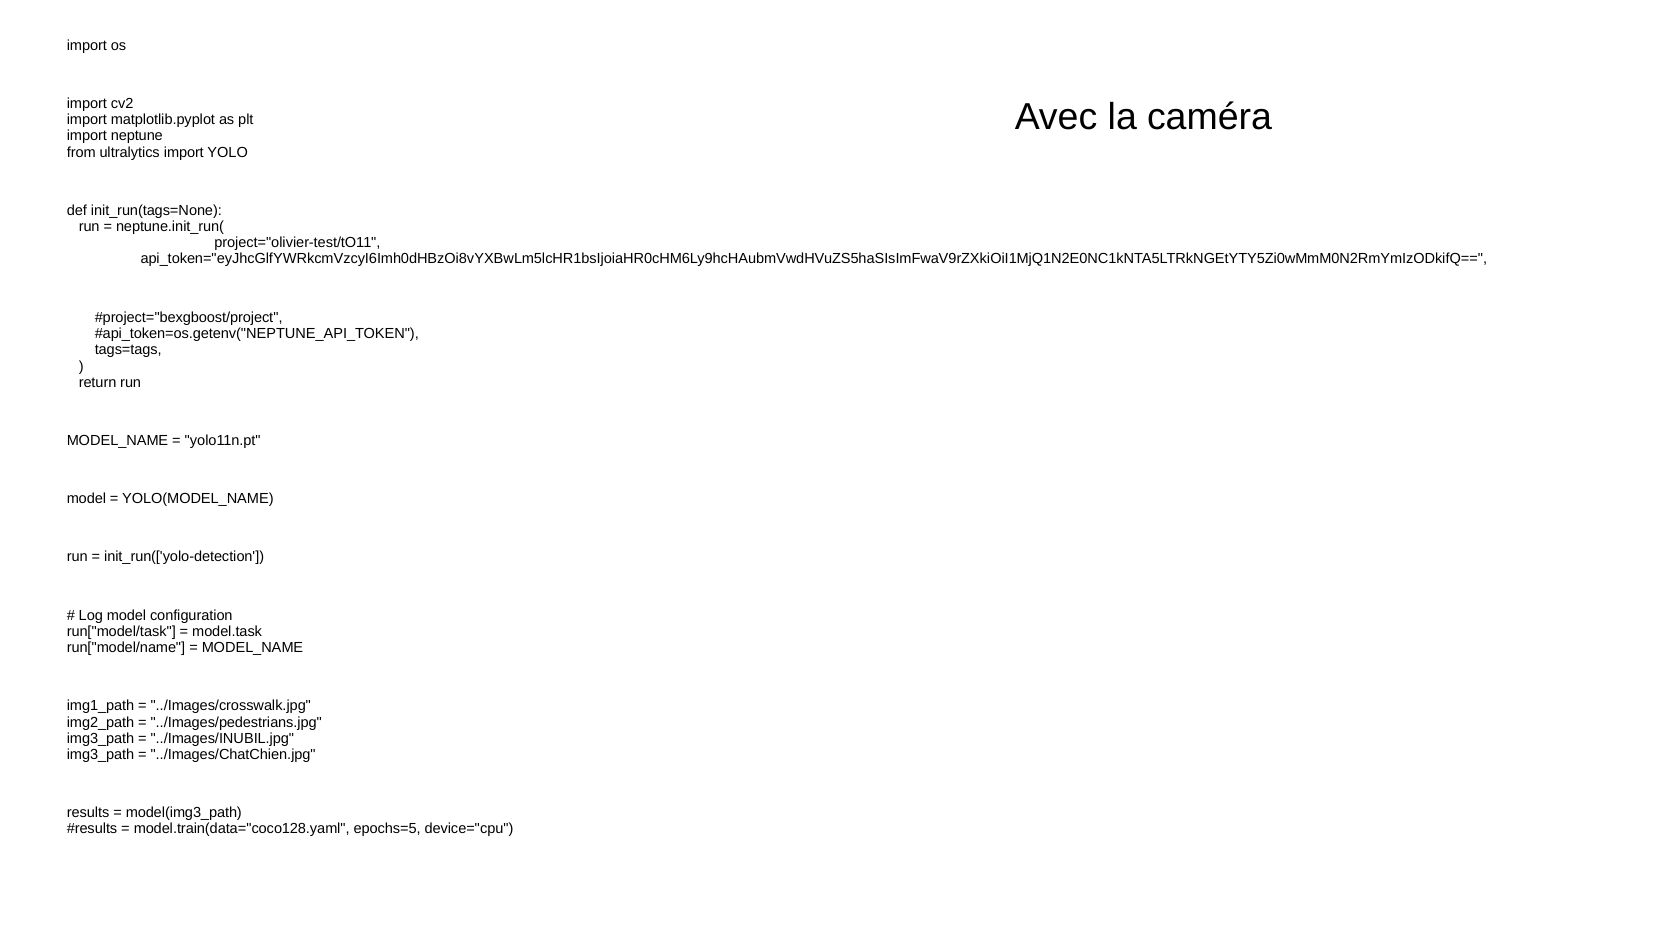

import os
import cv2
import matplotlib.pyplot as plt
import neptune
from ultralytics import YOLO
def init_run(tags=None):
 run = neptune.init_run(
 		project="olivier-test/tO11",
 	api_token="eyJhcGlfYWRkcmVzcyI6Imh0dHBzOi8vYXBwLm5lcHR1bsIjoiaHR0cHM6Ly9hcHAubmVwdHVuZS5haSIsImFwaV9rZXkiOiI1MjQ1N2E0NC1kNTA5LTRkNGEtYTY5Zi0wMmM0N2RmYmIzODkifQ==",
 #project="bexgboost/project",
 #api_token=os.getenv("NEPTUNE_API_TOKEN"),
 tags=tags,
 )
 return run
MODEL_NAME = "yolo11n.pt"
model = YOLO(MODEL_NAME)
run = init_run(['yolo-detection'])
# Log model configuration
run["model/task"] = model.task
run["model/name"] = MODEL_NAME
img1_path = "../Images/crosswalk.jpg"
img2_path = "../Images/pedestrians.jpg"
img3_path = "../Images/INUBIL.jpg"
img3_path = "../Images/ChatChien.jpg"
results = model(img3_path)
#results = model.train(data="coco128.yaml", epochs=5, device="cpu")
Avec la caméra